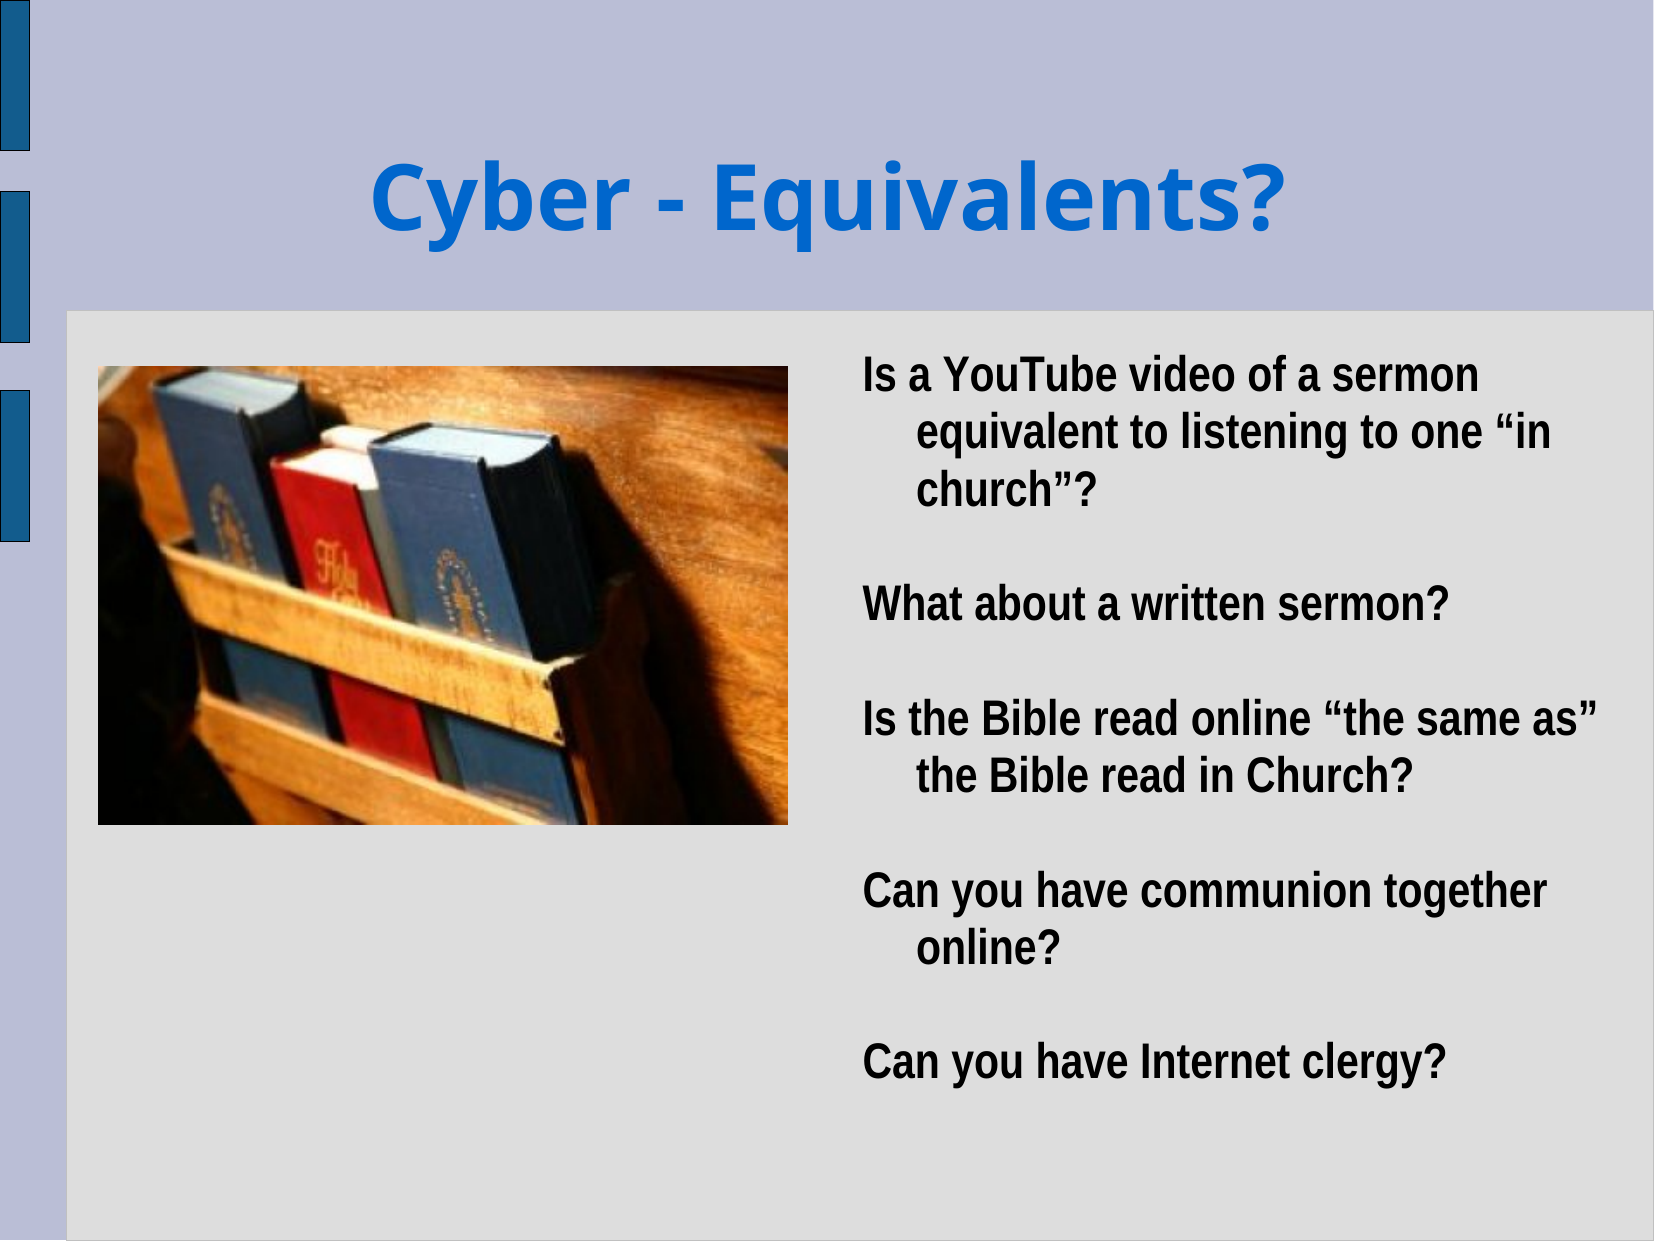

# Cyber - Equivalents?
Is a YouTube video of a sermon equivalent to listening to one “in church”?
What about a written sermon?
Is the Bible read online “the same as” the Bible read in Church?
Can you have communion together online?
Can you have Internet clergy?